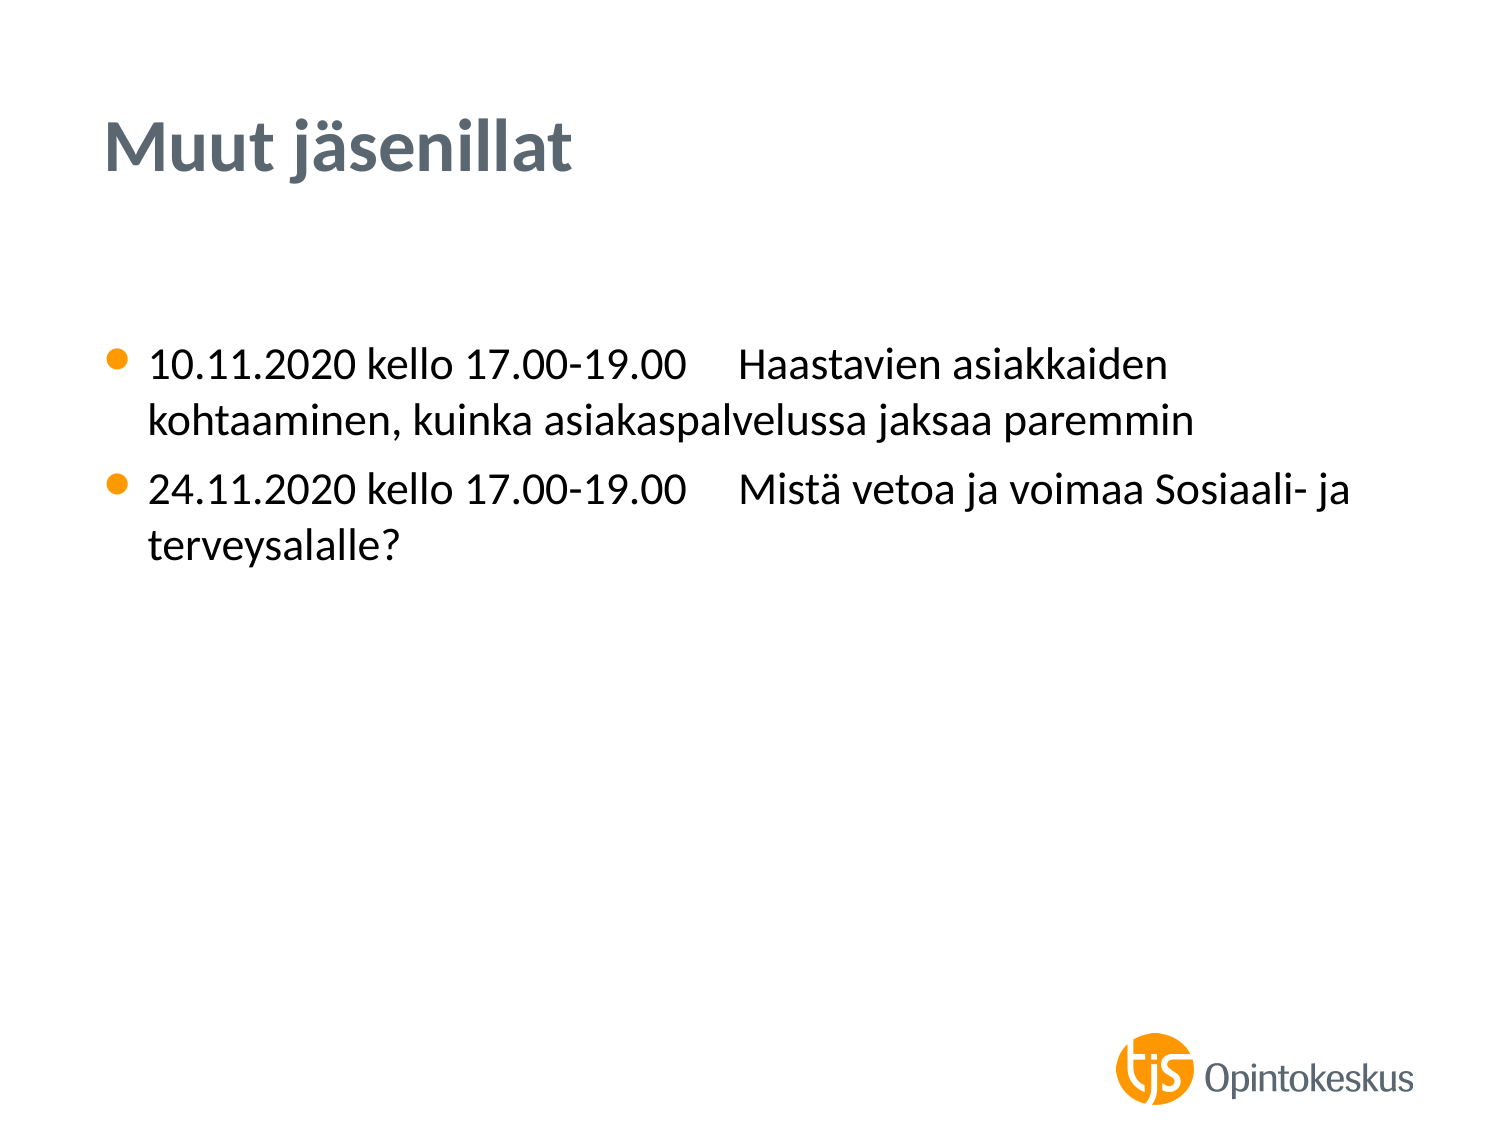

Muut jäsenillat
# 10.11.2020 kello 17.00-19.00	Haastavien asiakkaiden kohtaaminen, kuinka asiakaspalvelussa jaksaa paremmin
24.11.2020 kello 17.00-19.00	Mistä vetoa ja voimaa Sosiaali- ja terveysalalle?